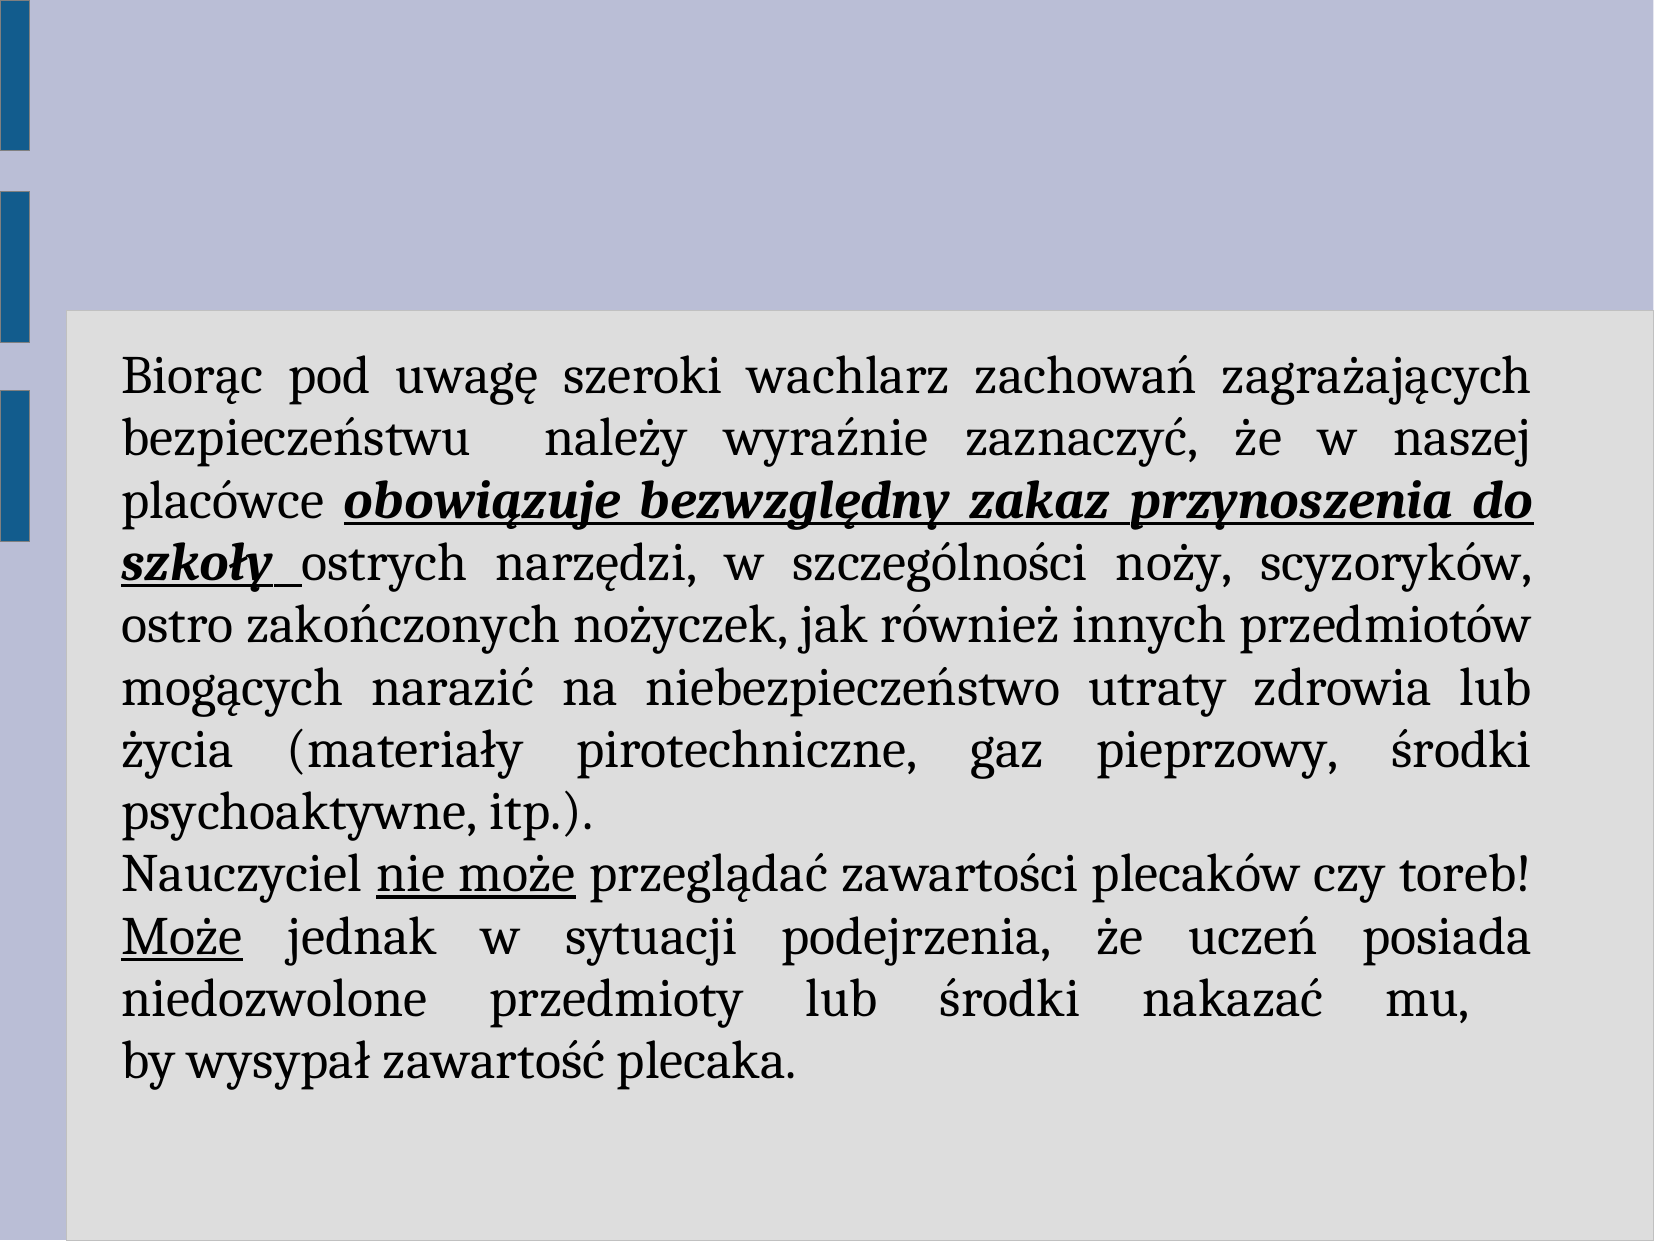

#
Biorąc pod uwagę szeroki wachlarz zachowań zagrażających bezpieczeństwu należy wyraźnie zaznaczyć, że w naszej placówce obowiązuje bezwzględny zakaz przynoszenia do szkoły ostrych narzędzi, w szczególności noży, scyzoryków, ostro zakończonych nożyczek, jak również innych przedmiotów mogących narazić na niebezpieczeństwo utraty zdrowia lub życia (materiały pirotechniczne, gaz pieprzowy, środki psychoaktywne, itp.).
Nauczyciel nie może przeglądać zawartości plecaków czy toreb! Może jednak w sytuacji podejrzenia, że uczeń posiada niedozwolone przedmioty lub środki nakazać mu,
by wysypał zawartość plecaka.